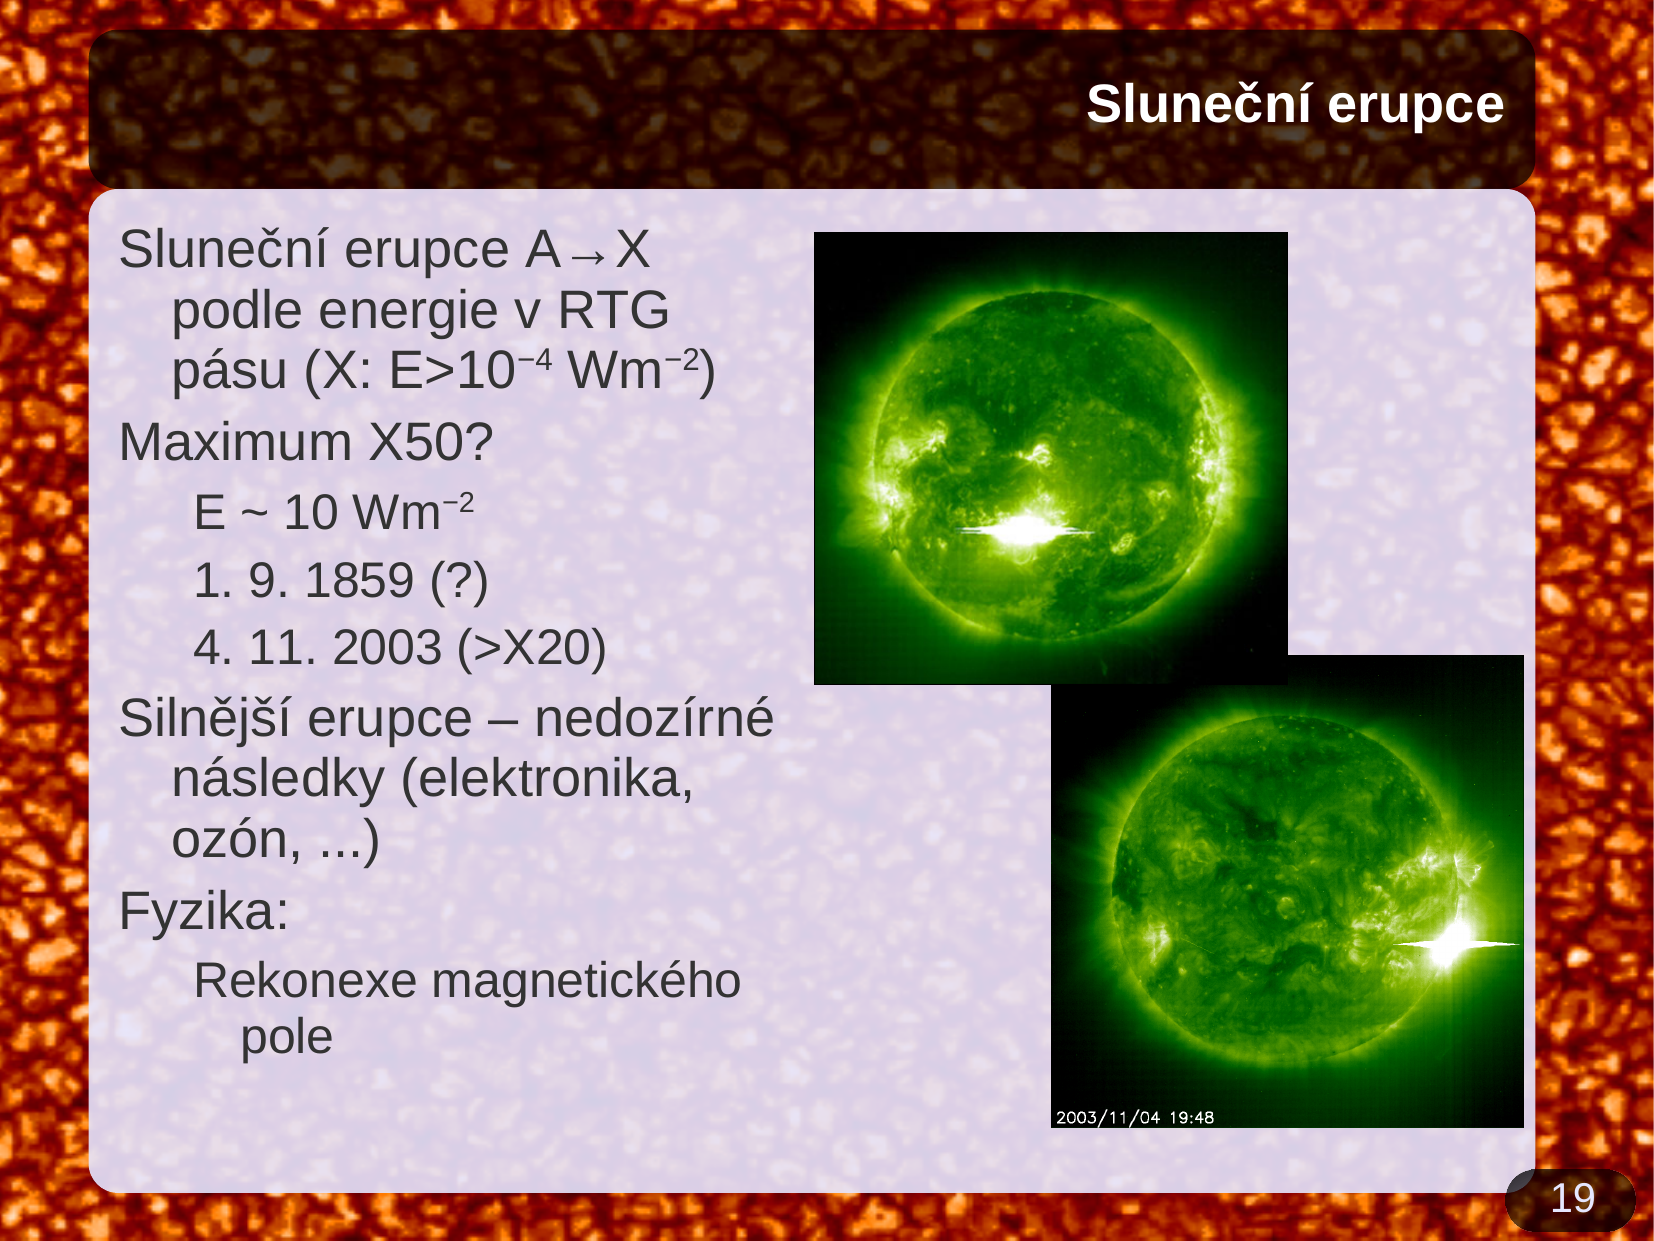

# Sluneční erupce
Sluneční erupce A→X podle energie v RTG pásu (X: E>10−4 Wm−2)
Maximum X50?
E ~ 10 Wm−2
1. 9. 1859 (?)
4. 11. 2003 (>X20)
Silnější erupce – nedozírné následky (elektronika, ozón, ...)
Fyzika:
Rekonexe magnetického pole